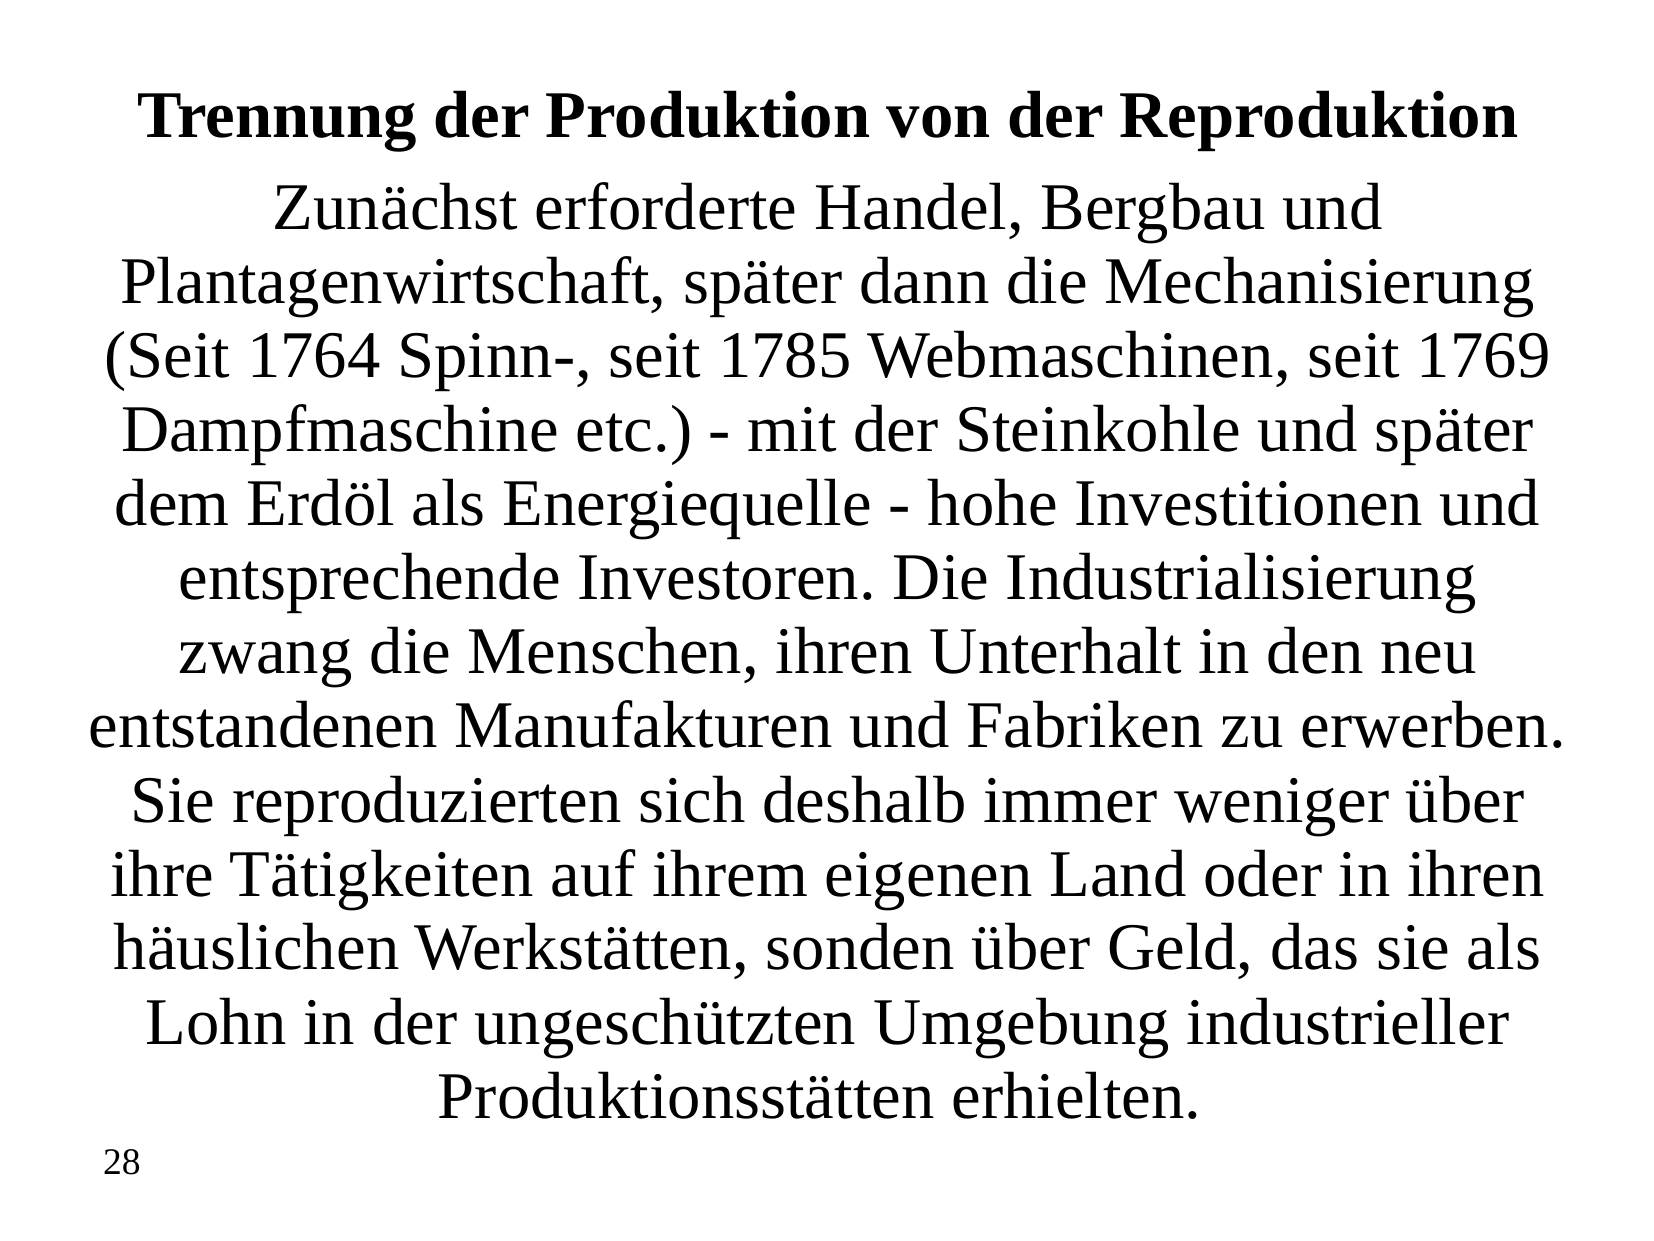

Trennung der Produktion von der Reproduktion
Zunächst erforderte Handel, Bergbau und Plantagenwirtschaft, später dann die Mechanisierung (Seit 1764 Spinn-, seit 1785 Webmaschinen, seit 1769 Dampfmaschine etc.) - mit der Steinkohle und später dem Erdöl als Energiequelle - hohe Investitionen und entsprechende Investoren. Die Industrialisierung zwang die Menschen, ihren Unterhalt in den neu entstandenen Manufakturen und Fabriken zu erwerben. Sie reproduzierten sich deshalb immer weniger über ihre Tätigkeiten auf ihrem eigenen Land oder in ihren häuslichen Werkstätten, sonden über Geld, das sie als Lohn in der ungeschützten Umgebung industrieller Produktionsstätten erhielten.